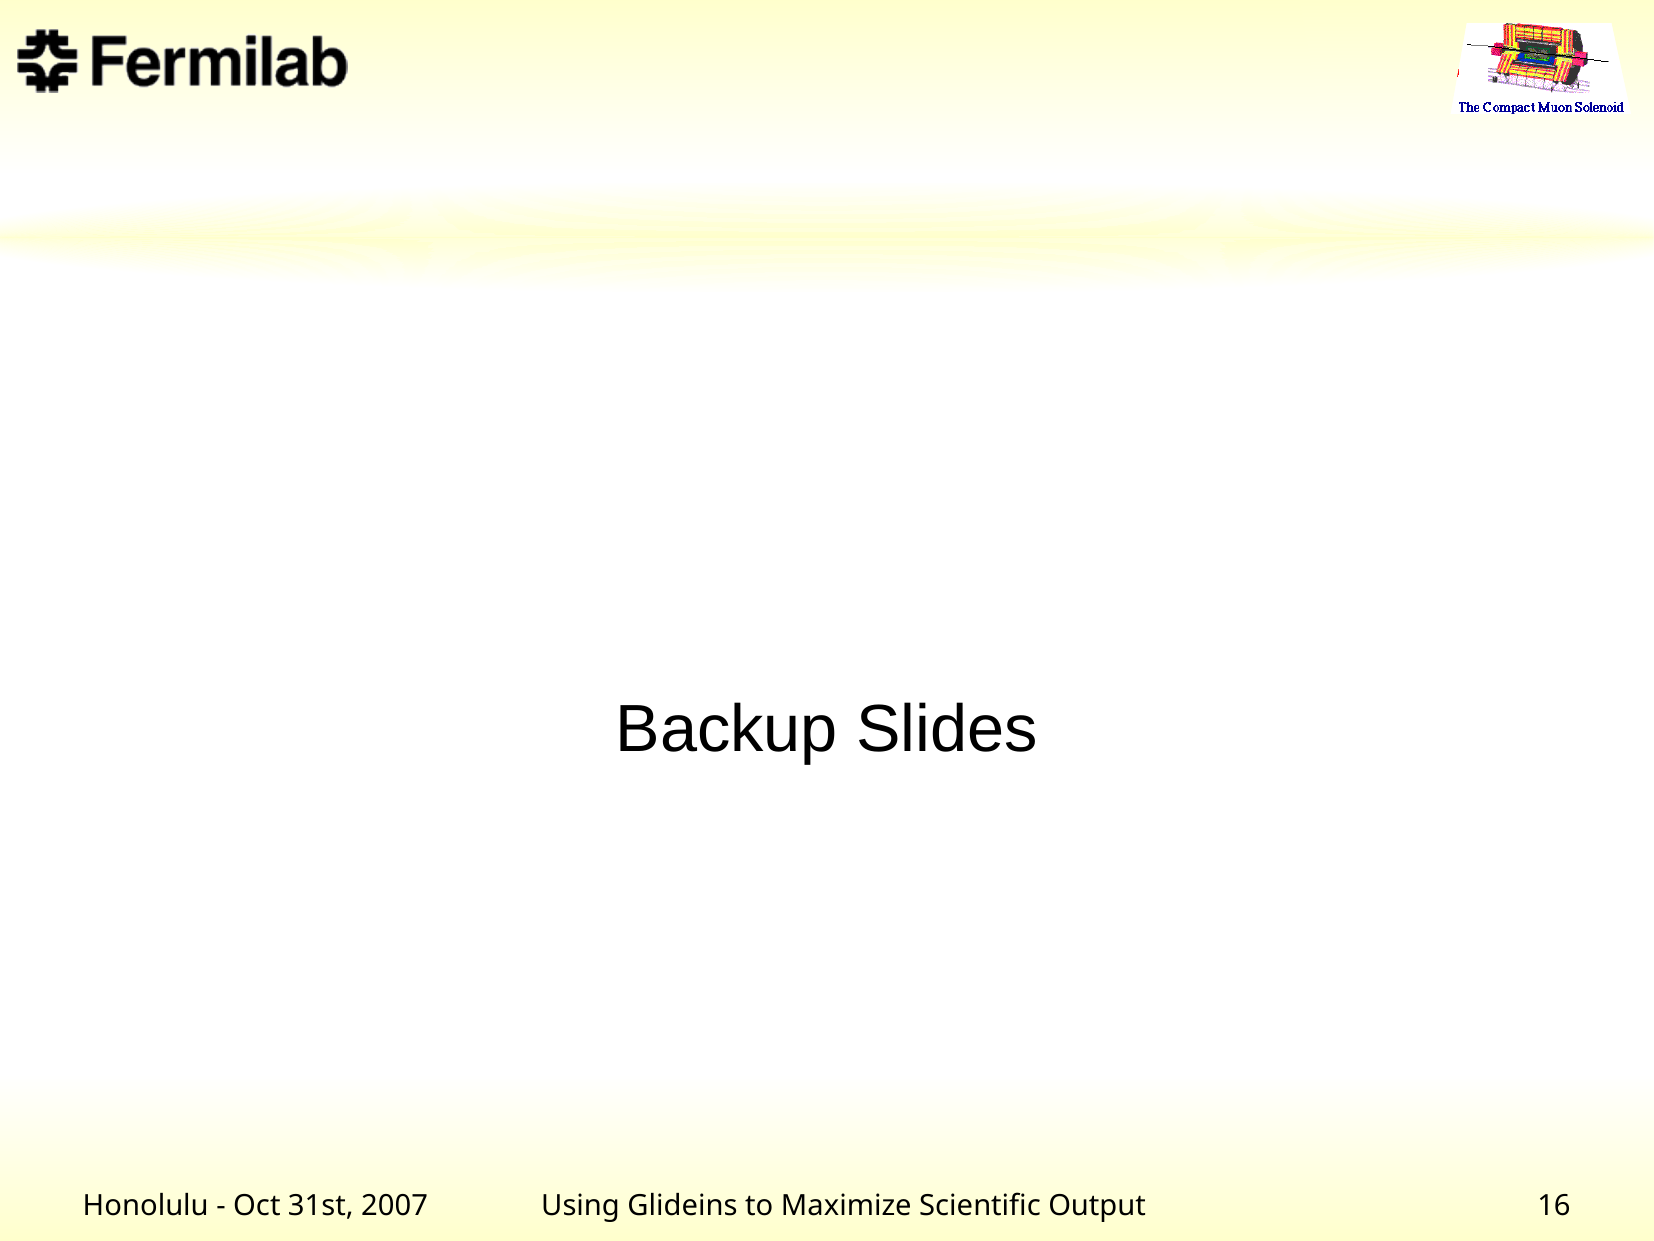

#
Backup Slides
Using Glideins to Maximize Scientific Output
Honolulu - Oct 31st, 2007
16